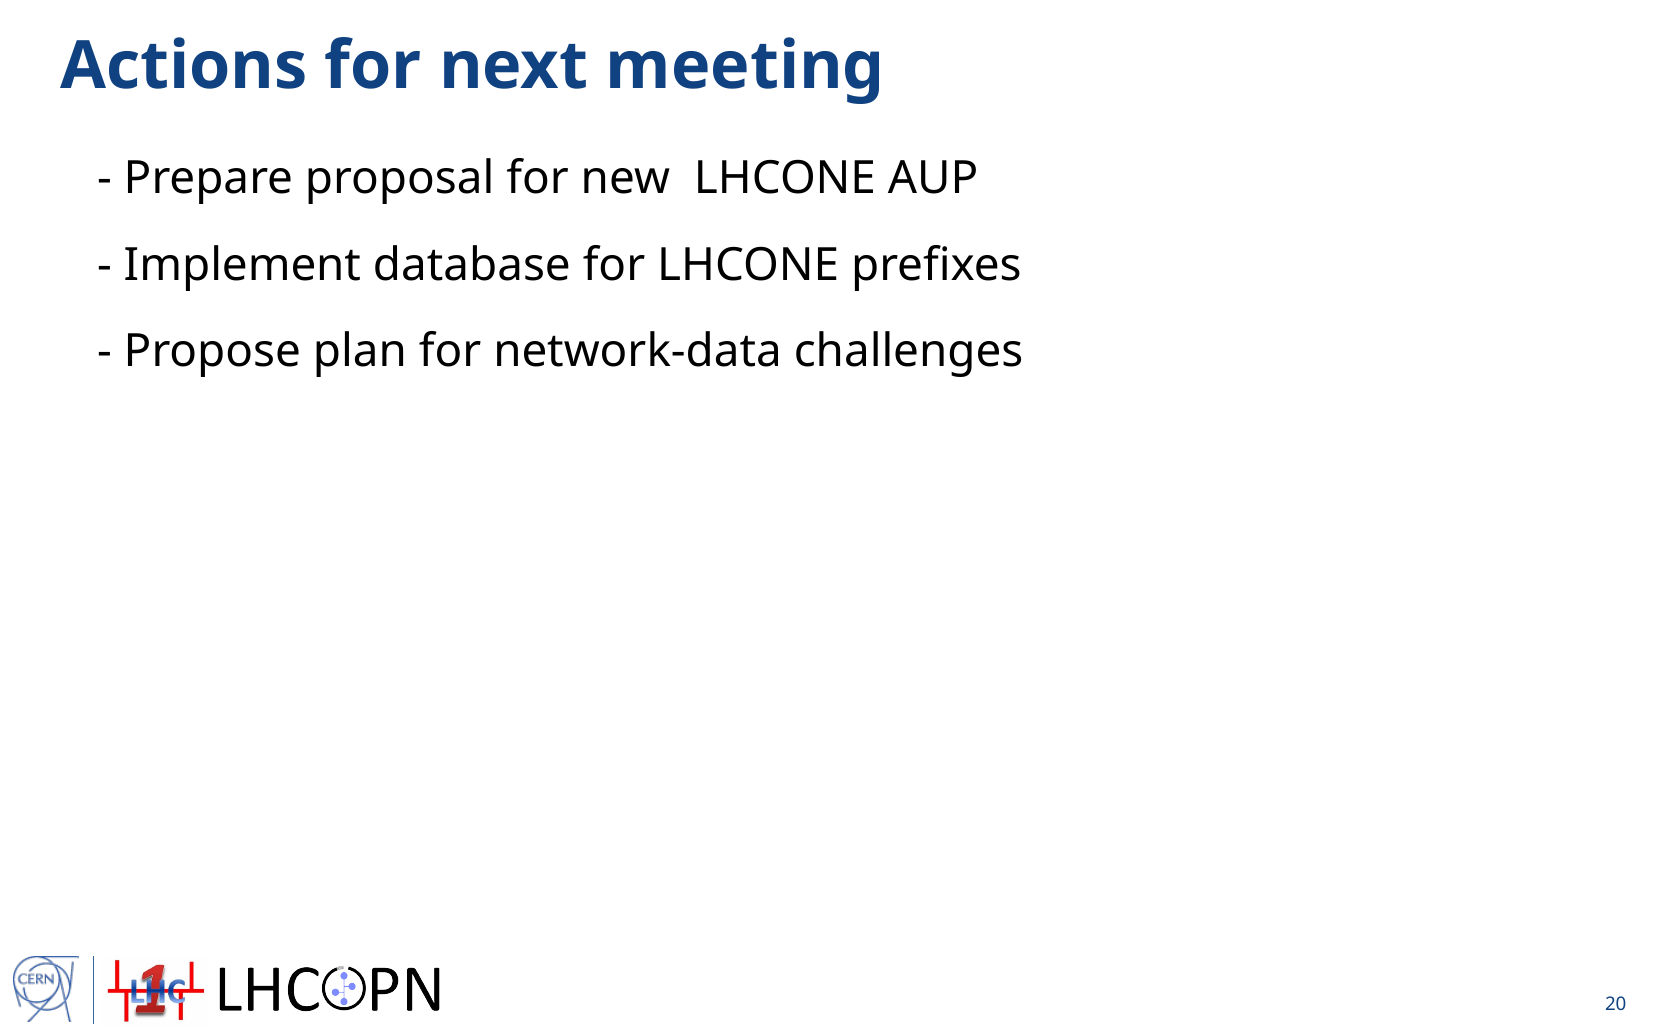

# Actions for next meeting
- Prepare proposal for new LHCONE AUP
- Implement database for LHCONE prefixes
- Propose plan for network-data challenges